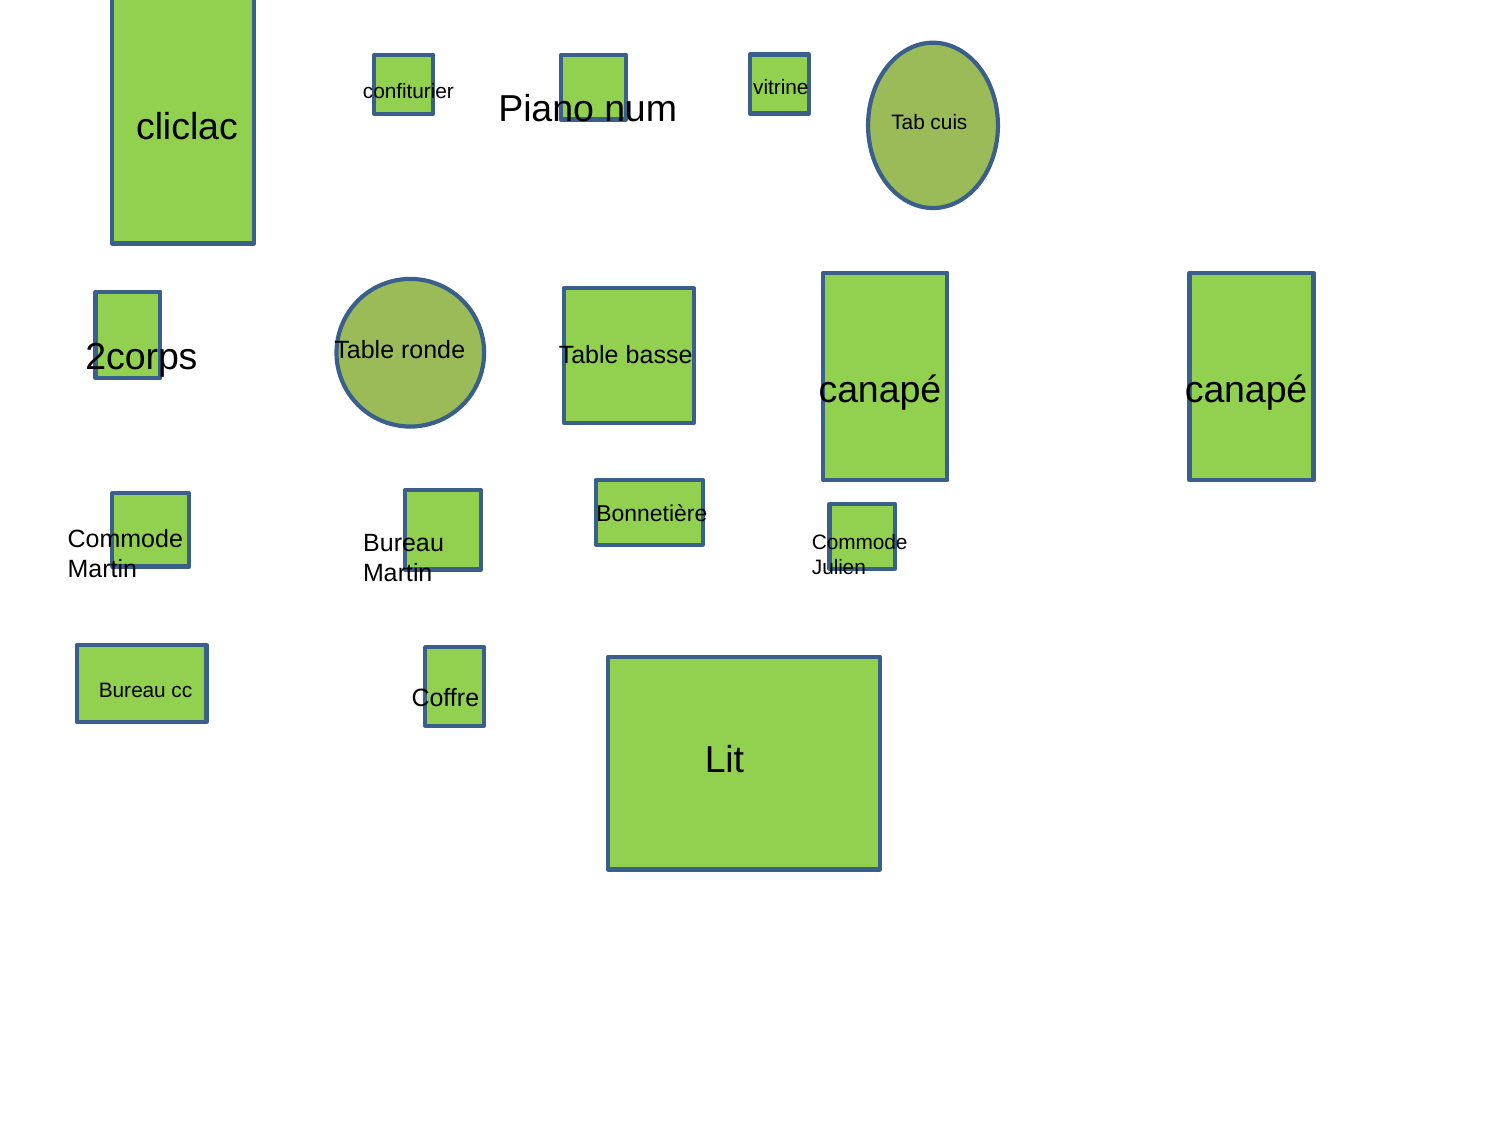

cliclac
Tab cuis
vitrine
confiturier
Piano num
canapé
canapé
Table ronde
Table basse
2corps
Bonnetière
Bureau Martin
Commode Martin
Commode Julien
Bureau cc
Coffre
Lit